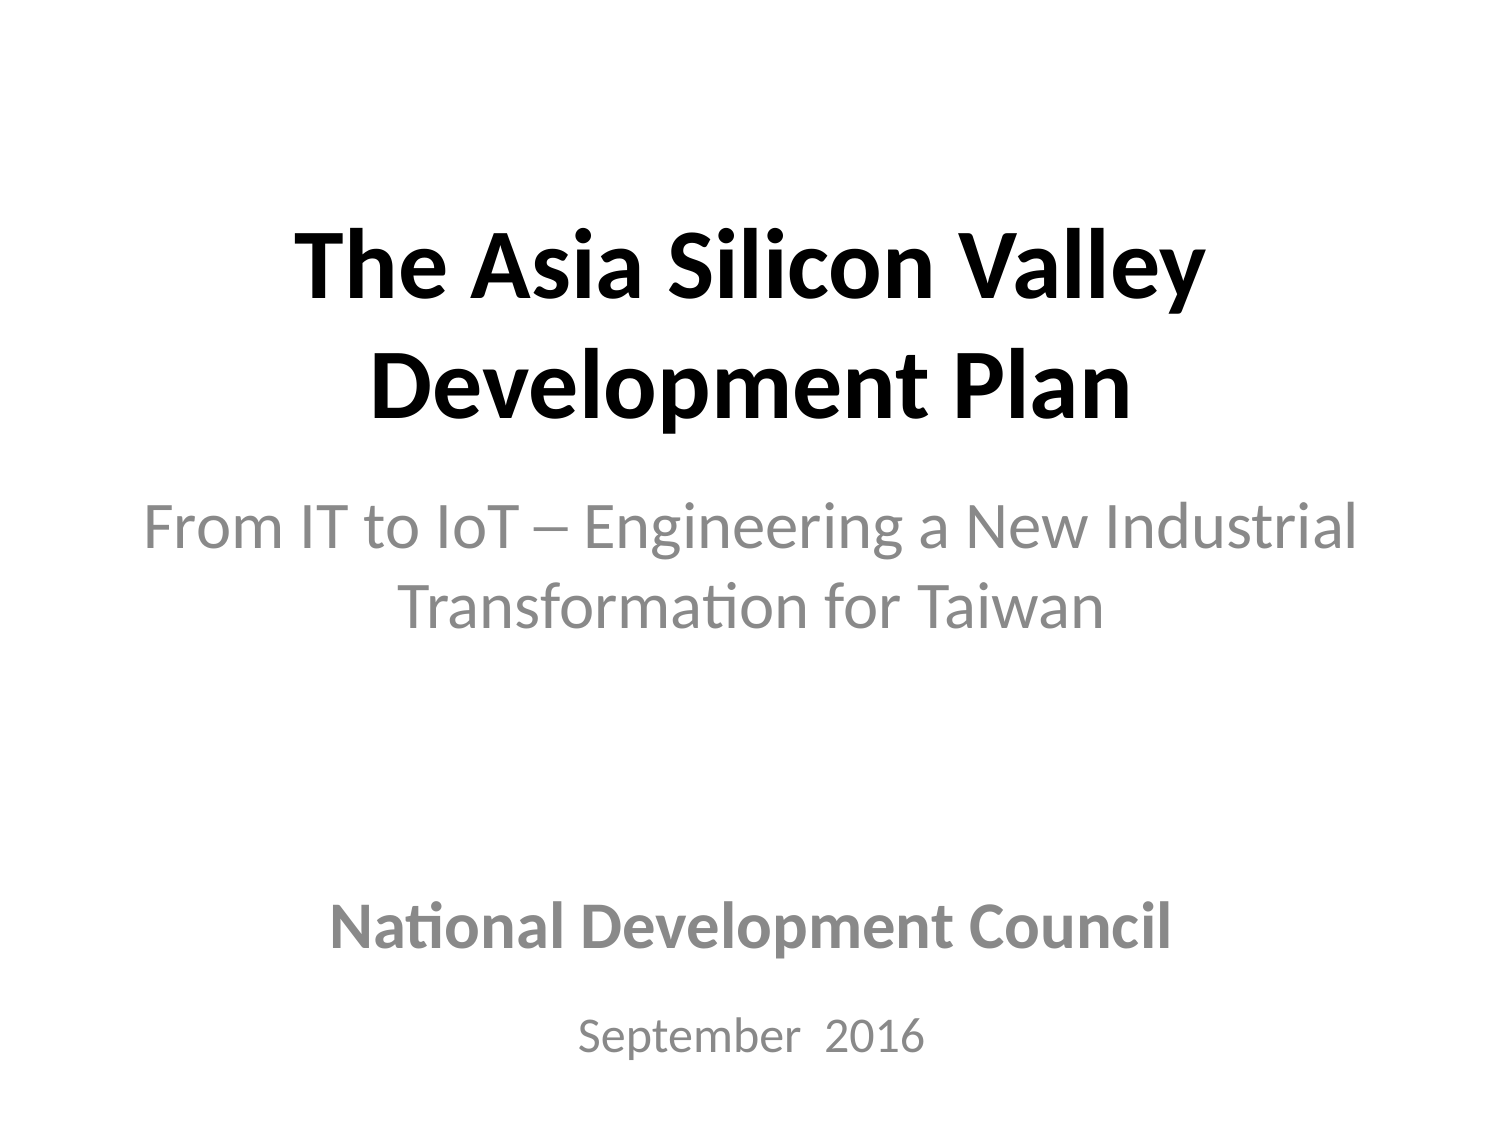

# The Asia Silicon Valley Development Plan
From IT to IoT ─ Engineering a New Industrial Transformation for Taiwan
National Development Council
September 2016